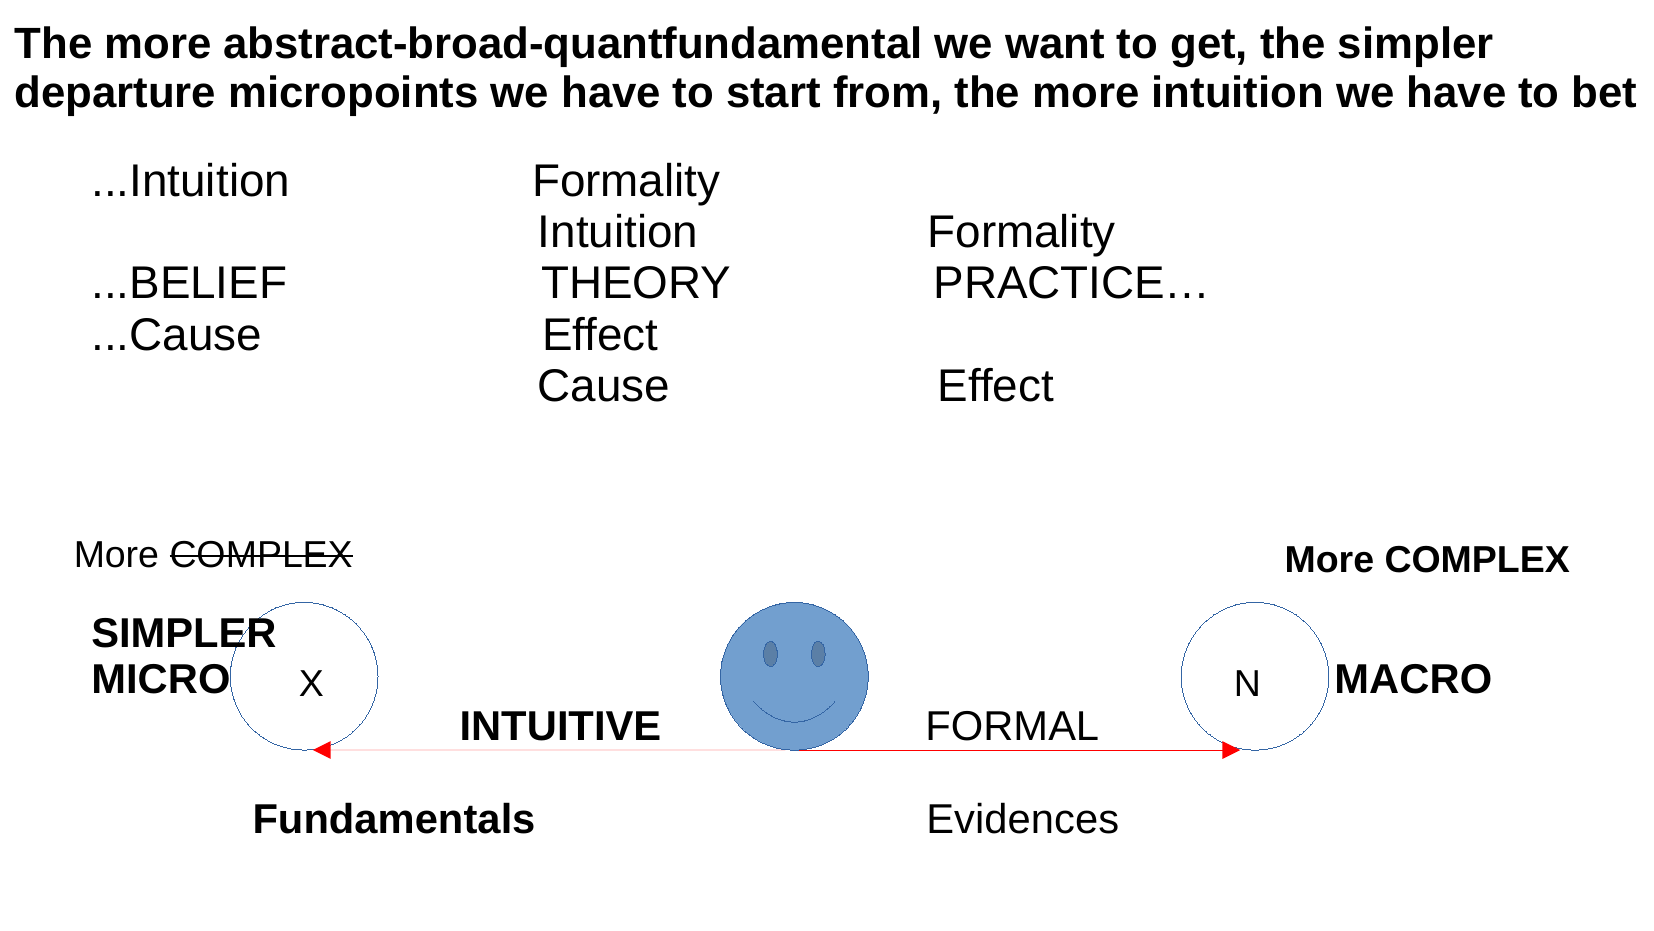

The more abstract-broad-quantfundamental we want to get, the simpler departure micropoints we have to start from, the more intuition we have to bet
...Intuition Formality
 Intuition Formality
...BELIEF THEORY PRACTICE…
...Cause Effect
 Cause Effect
More COMPLEX
More COMPLEX
SIMPLER
MICRO MACRO
 INTUITIVE FORMAL
 Fundamentals Evidences
 X N